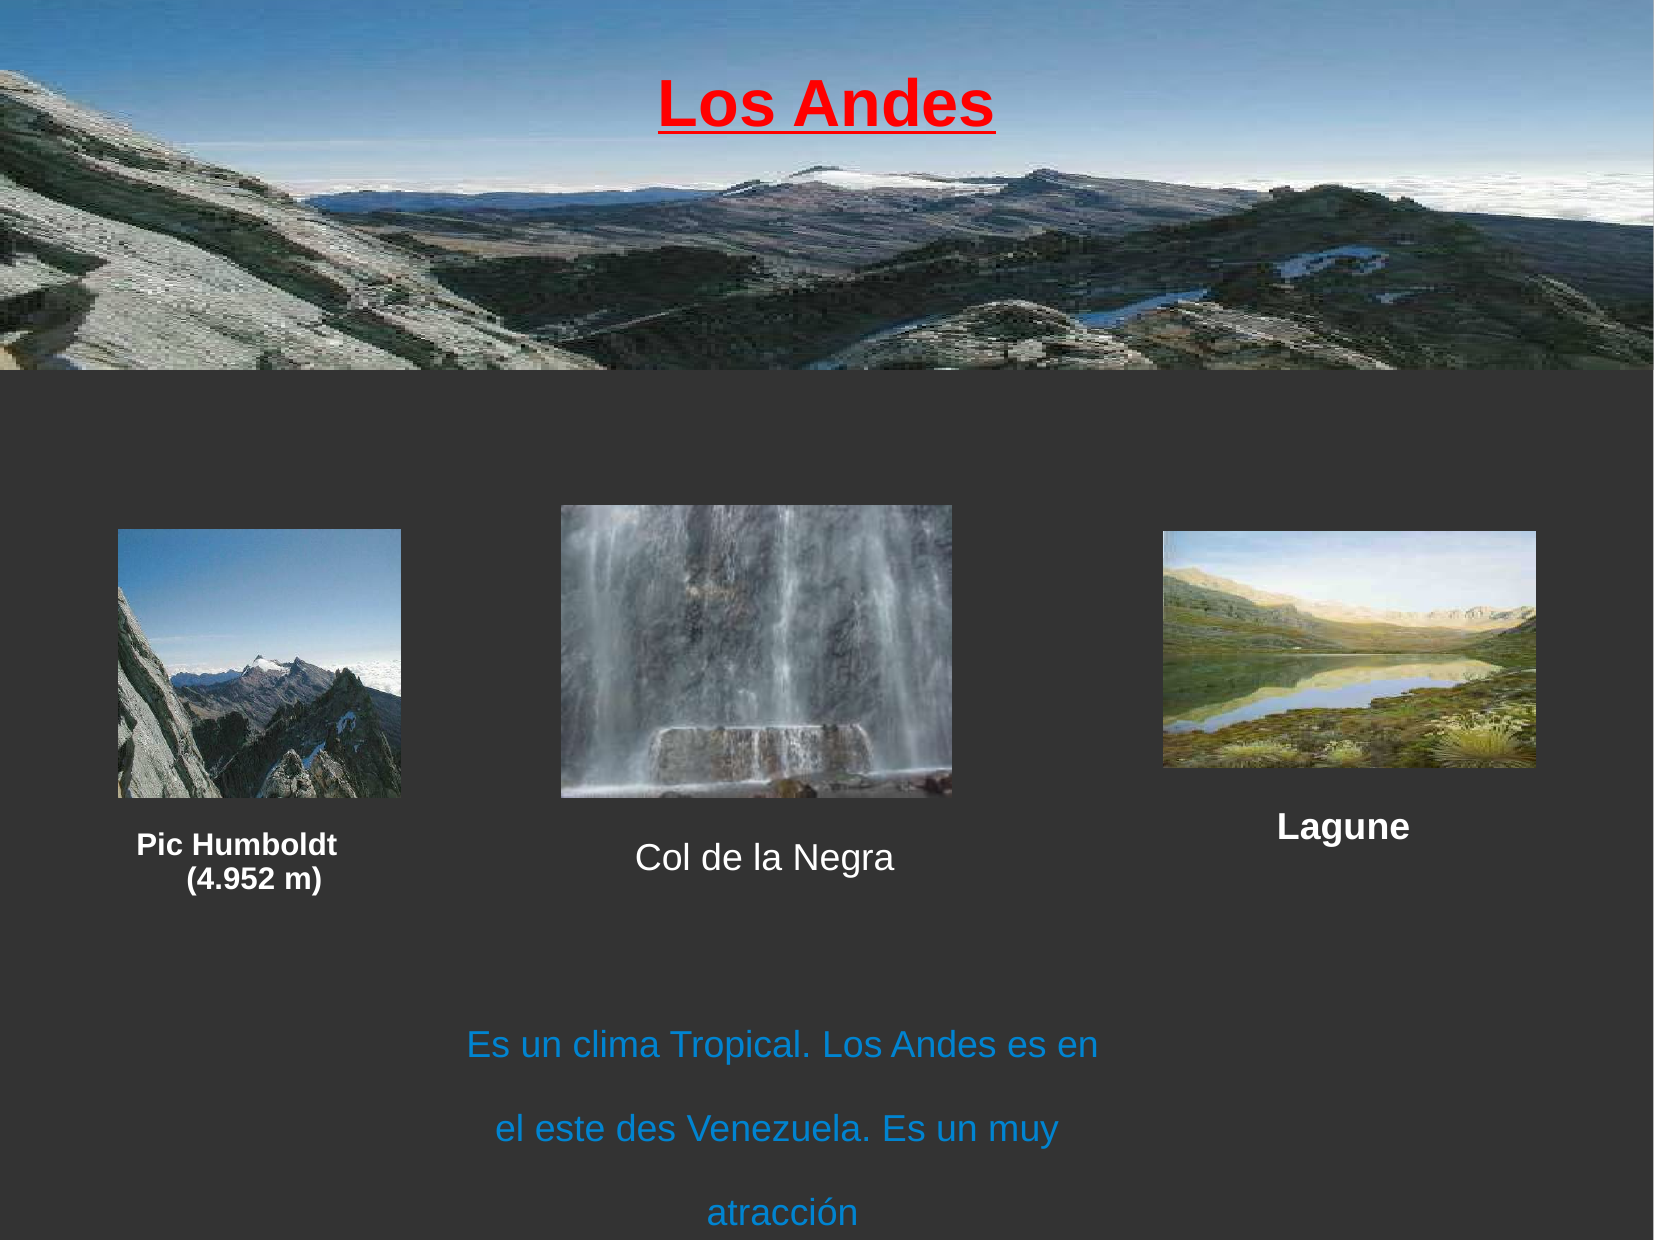

Los Andes
Lagune
Pic Humboldt (4.952 m)
Col de la Negra
Es un clima Tropical. Los Andes es en el este des Venezuela. Es un muy atracción